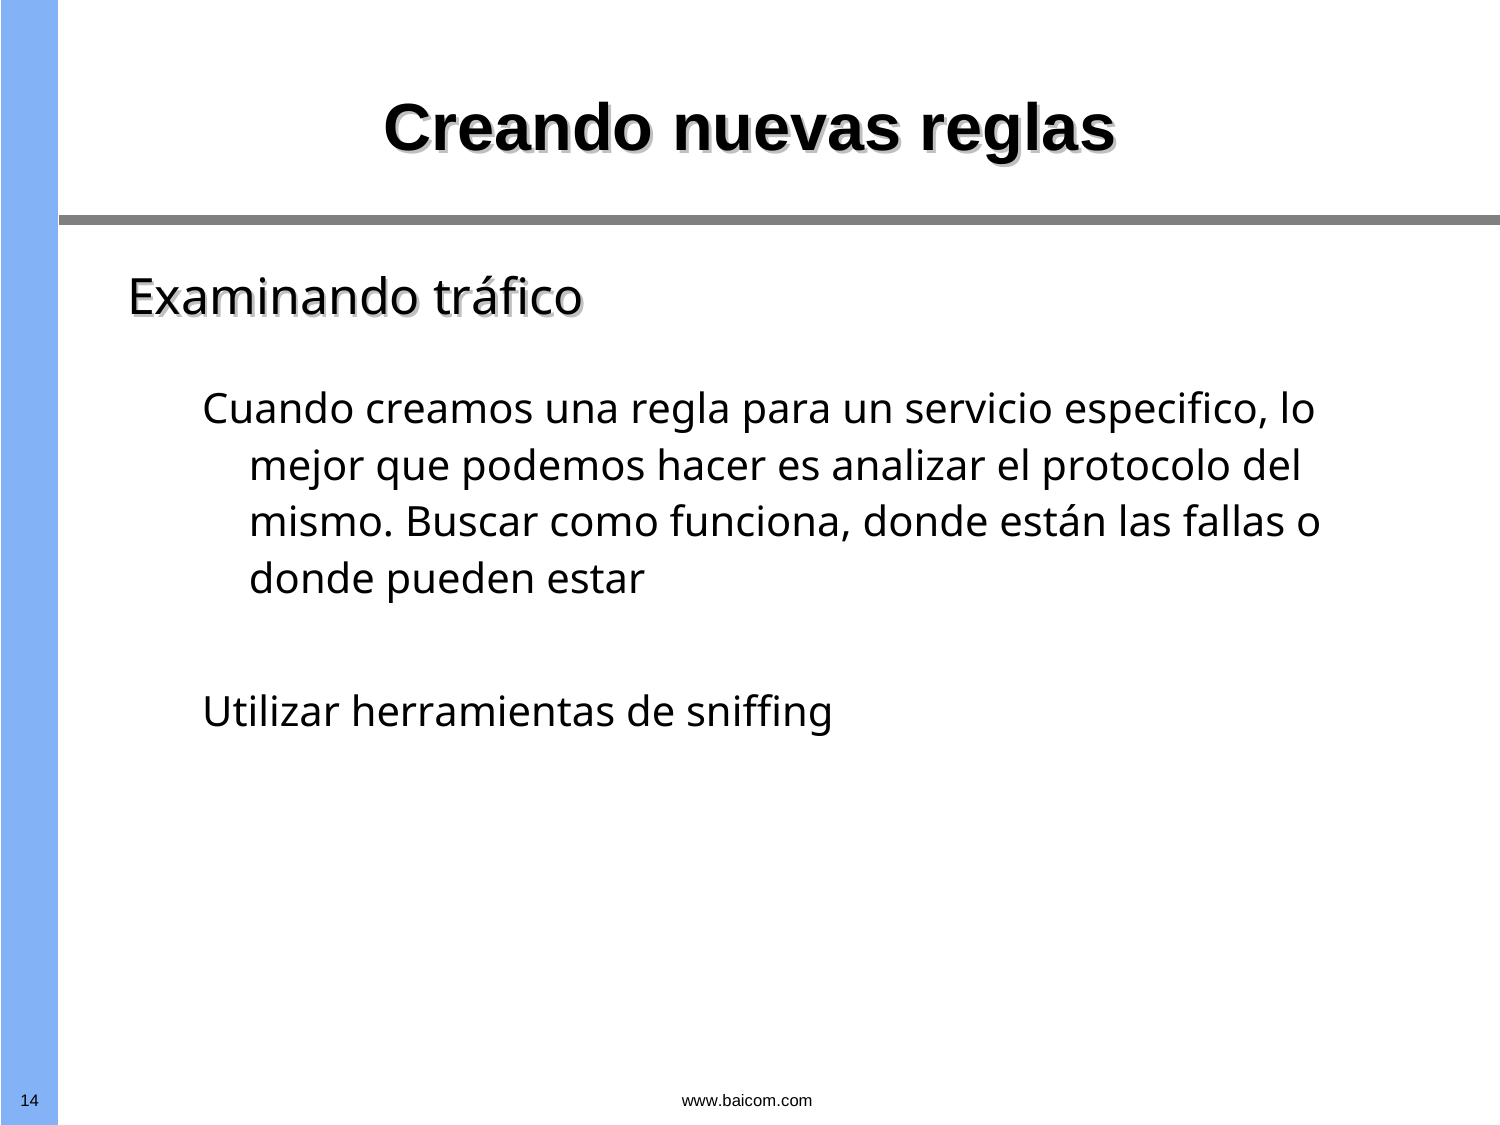

Creando nuevas reglas
# Examinando tráfico
Cuando creamos una regla para un servicio especifico, lo mejor que podemos hacer es analizar el protocolo del mismo. Buscar como funciona, donde están las fallas o donde pueden estar
Utilizar herramientas de sniffing
14
www.baicom.com